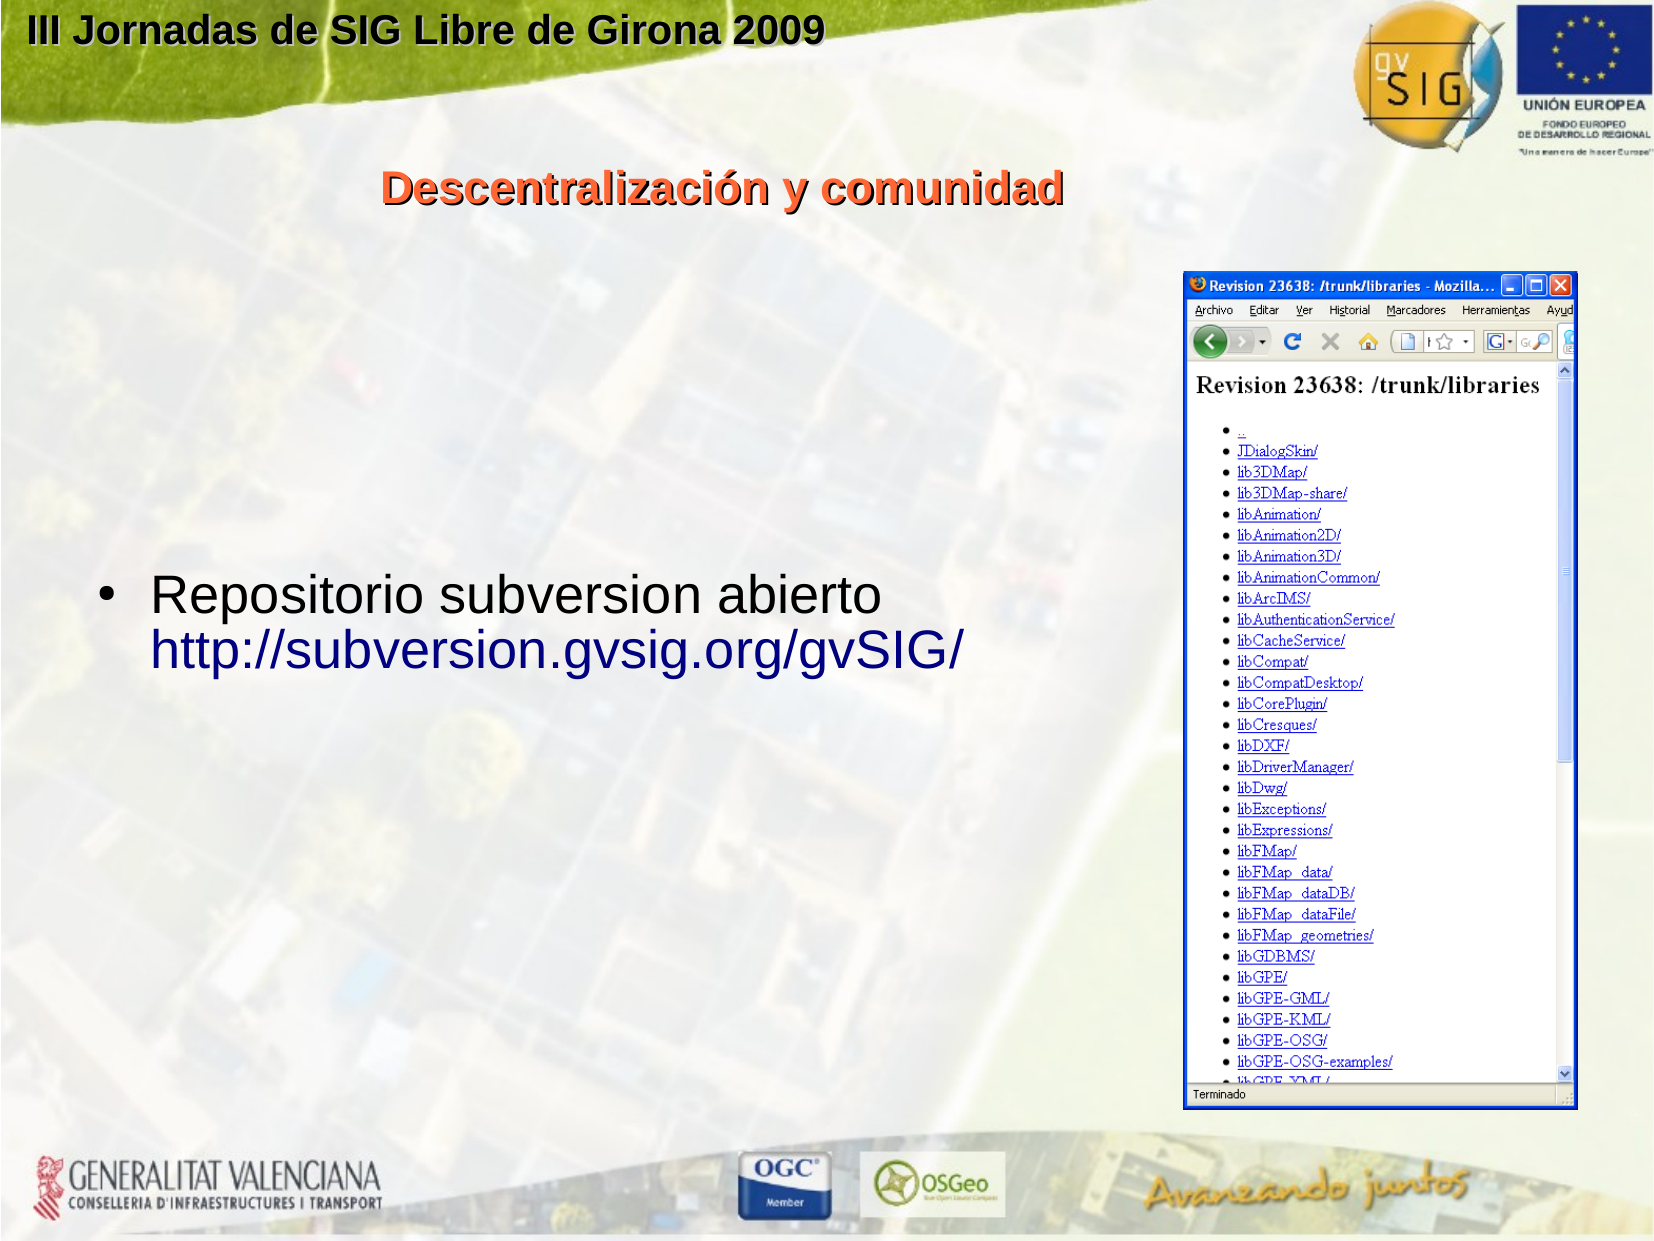

Descentralización y comunidad
# Repositorio subversion abiertohttp://subversion.gvsig.org/gvSIG/